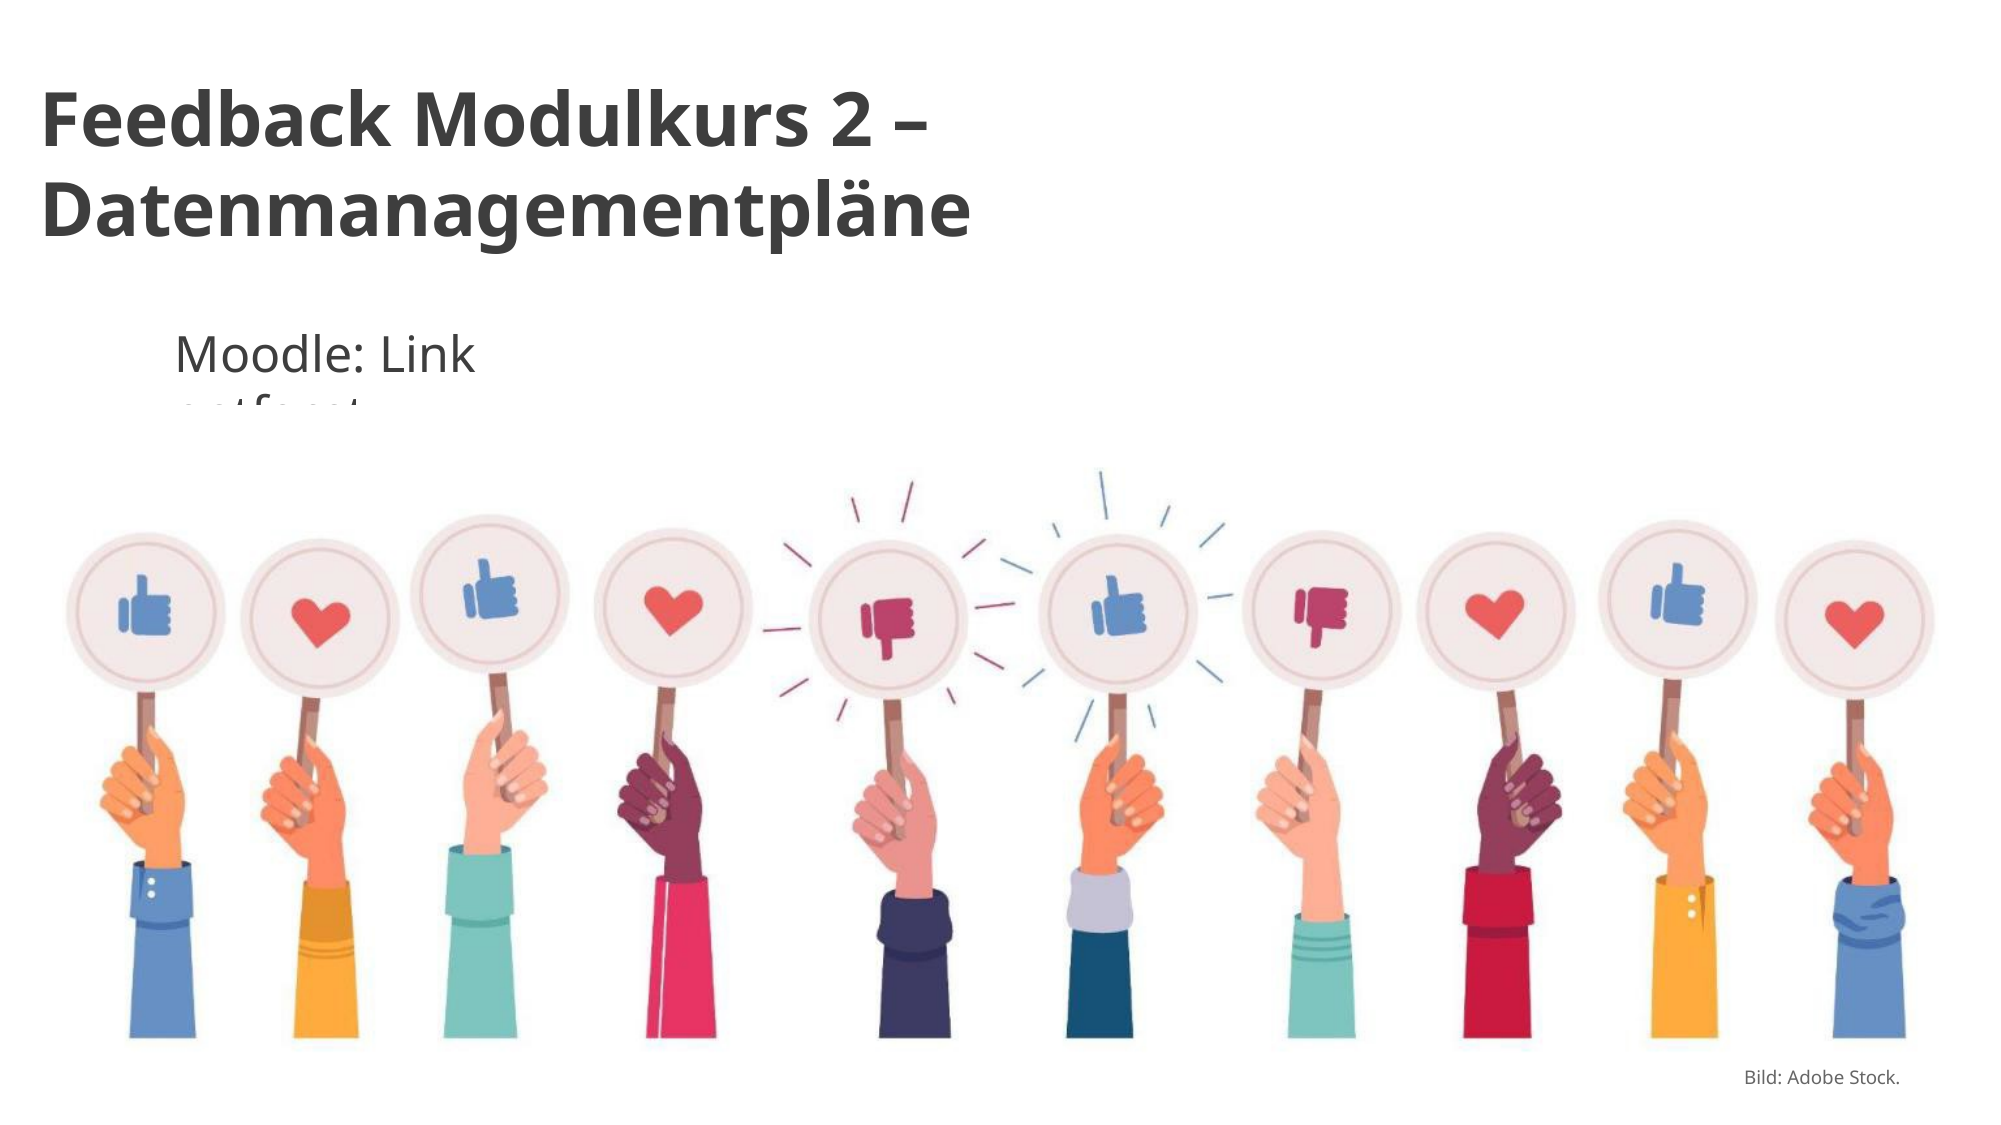

Feedback Modulkurs 2 – Datenmanagementpläne
Moodle: Link entfernt
Forschungsdatenmanagement in Brandenburg	78
Bild: Adobe Stock.